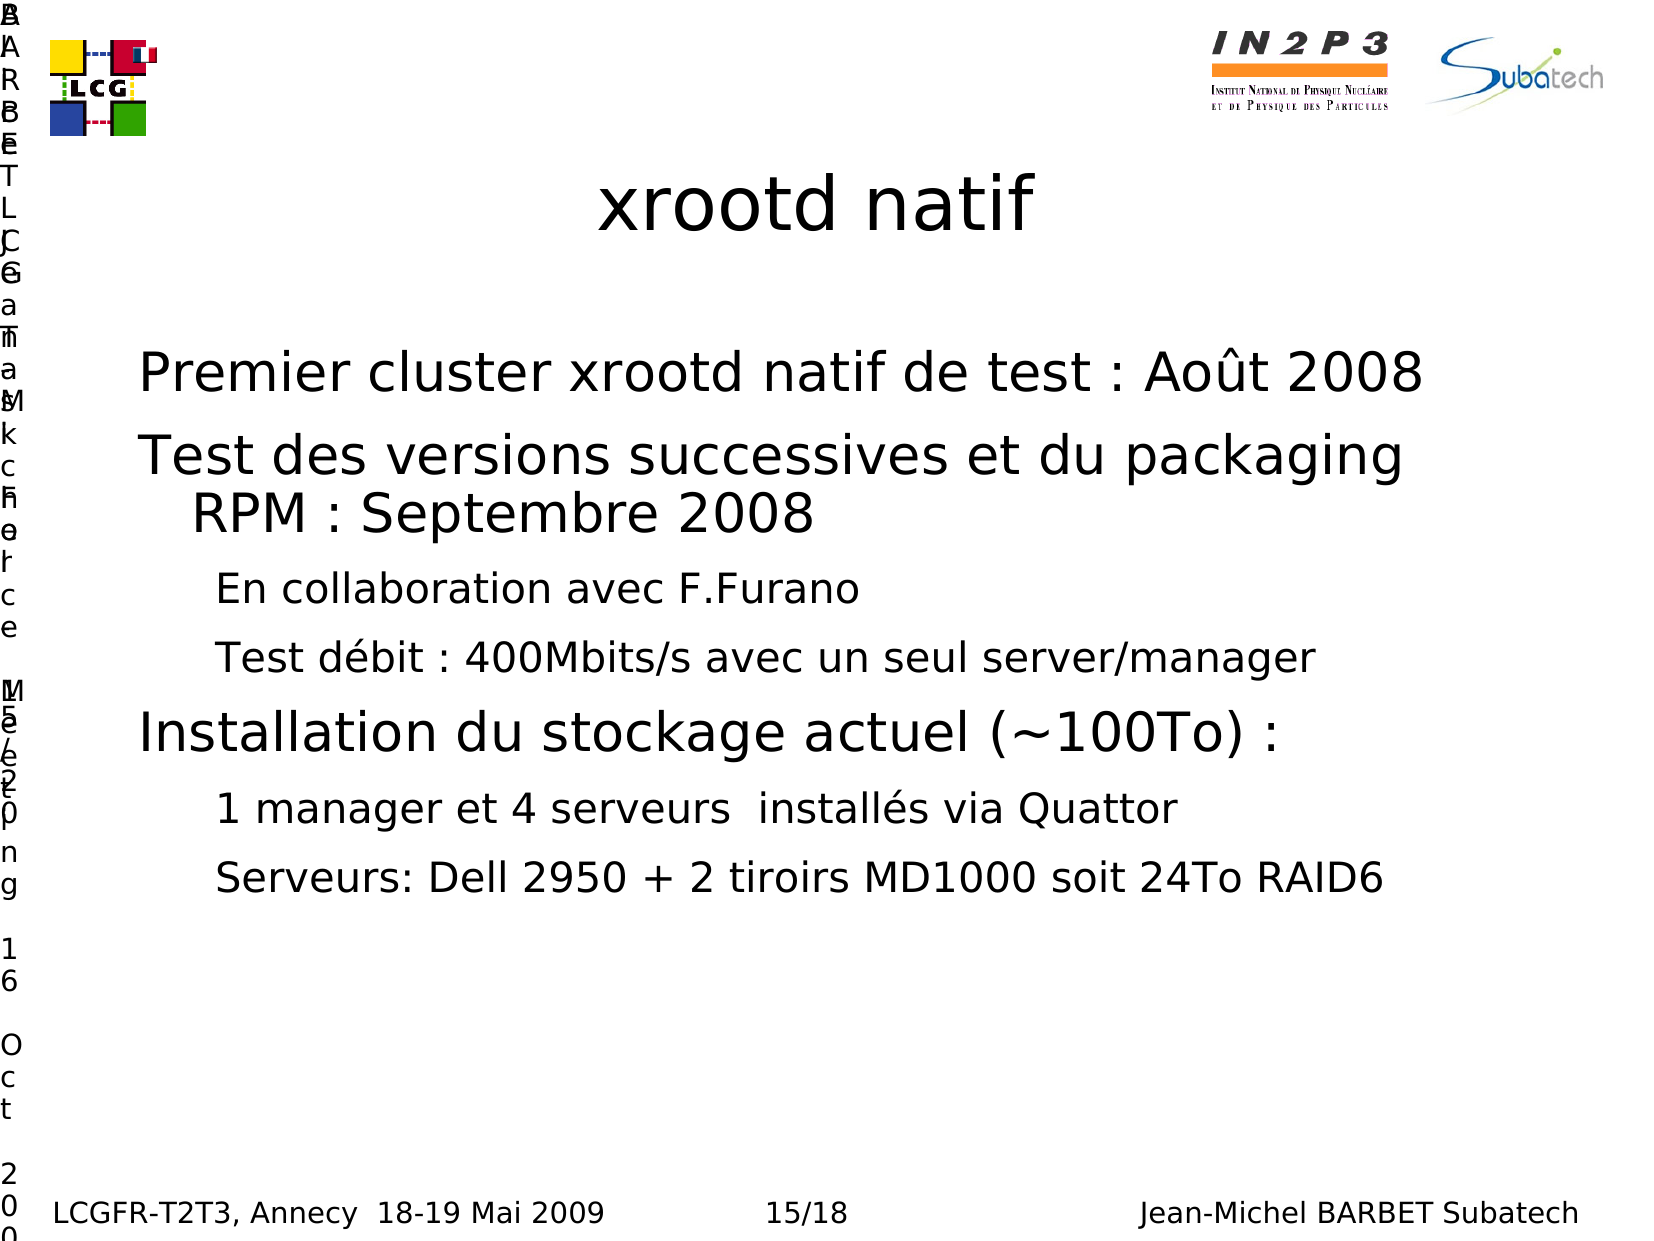

# xrootd natif
Premier cluster xrootd natif de test : Août 2008
Test des versions successives et du packaging RPM : Septembre 2008
En collaboration avec F.Furano
Test débit : 400Mbits/s avec un seul server/manager
Installation du stockage actuel (~100To) :
1 manager et 4 serveurs installés via Quattor
Serveurs: Dell 2950 + 2 tiroirs MD1000 soit 24To RAID6